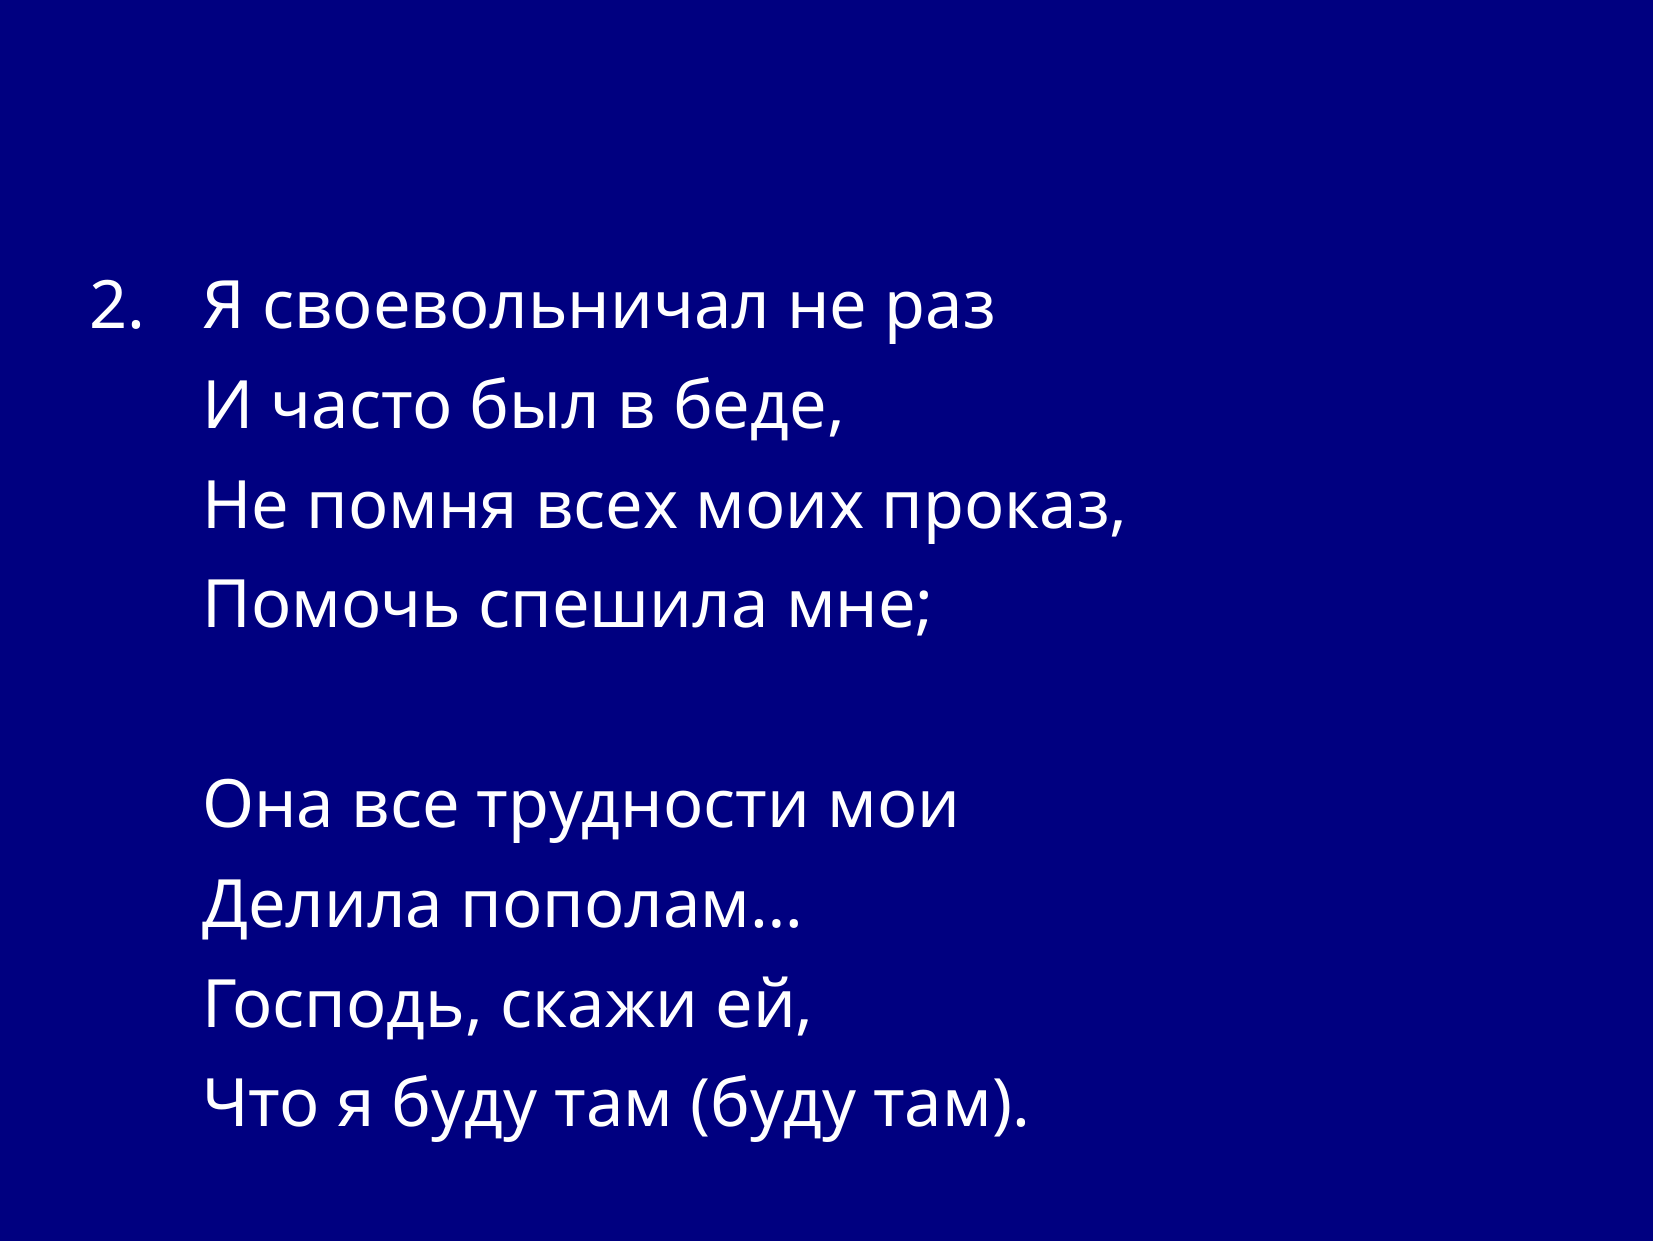

2.	Я своевольничал не раз
	И часто был в беде,
	Не помня всех моих проказ,
	Помочь спешила мне;
	Она все трудности мои
	Делила пополам…
	Господь, скажи ей,
	Что я буду там (буду там).